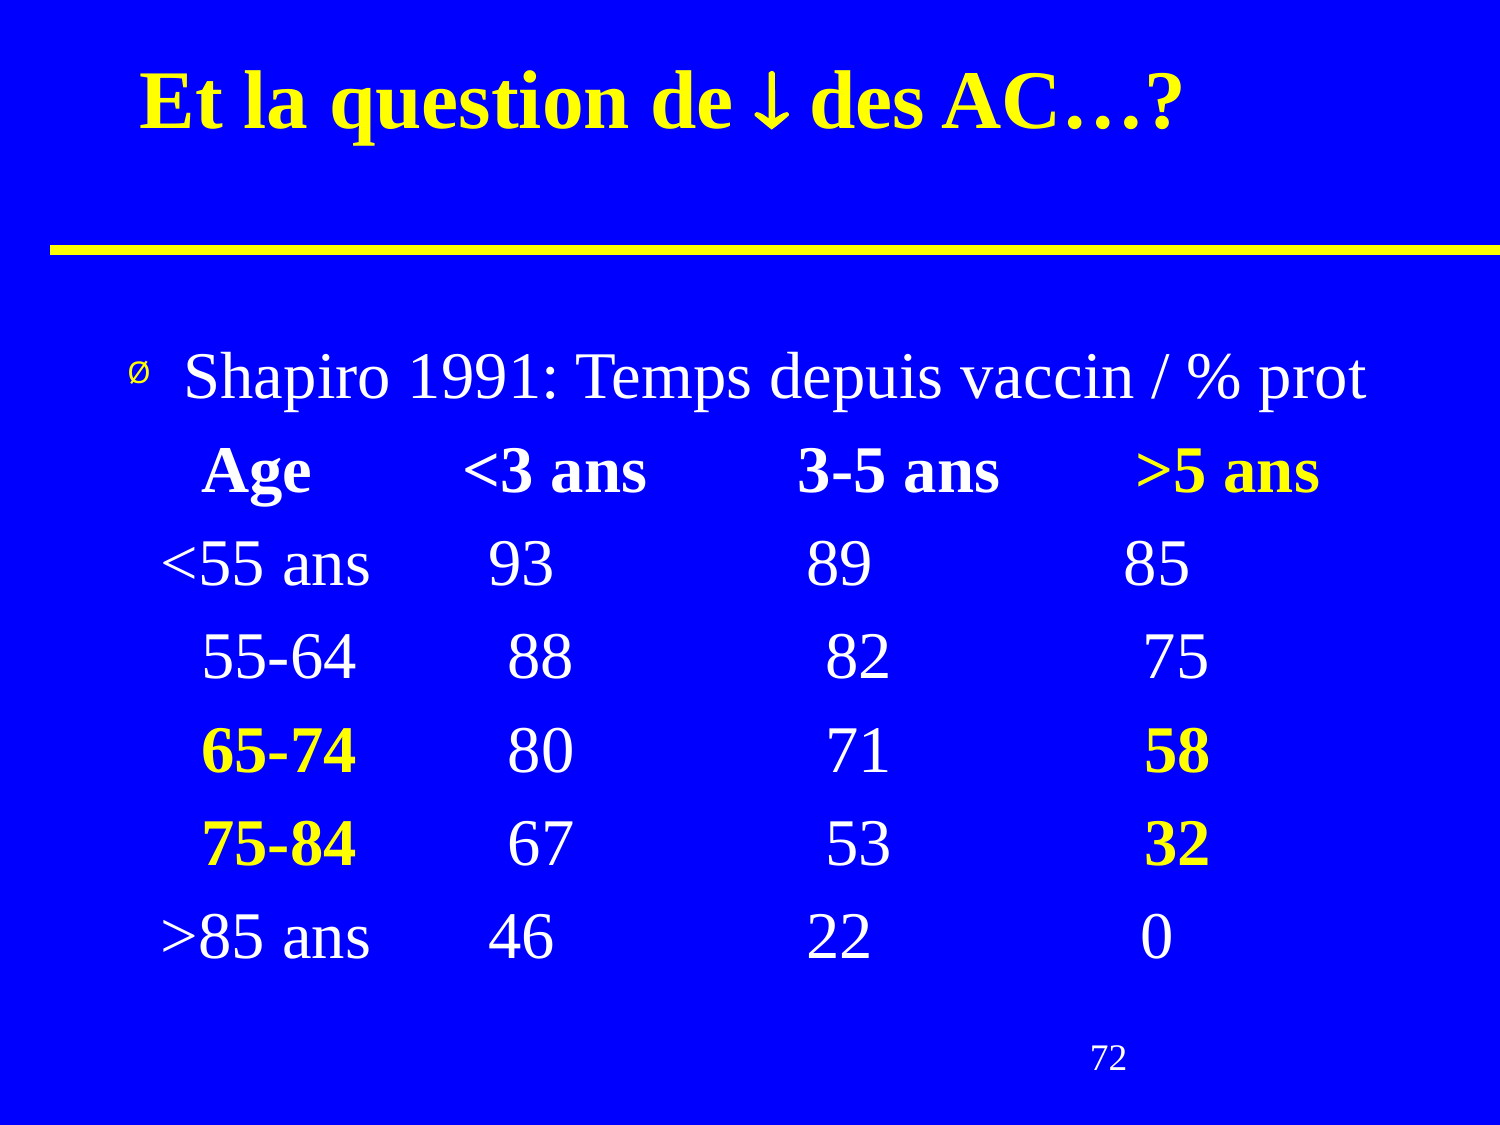

# Et la question de  des AC…?
Shapiro 1991: Temps depuis vaccin / % prot
	Age <3 ans 3-5 ans >5 ans
 <55 ans 93 89 85
	55-64 88 82 75
	65-74 80 71 58
	75-84 67 53 32
 >85 ans 46 22 0